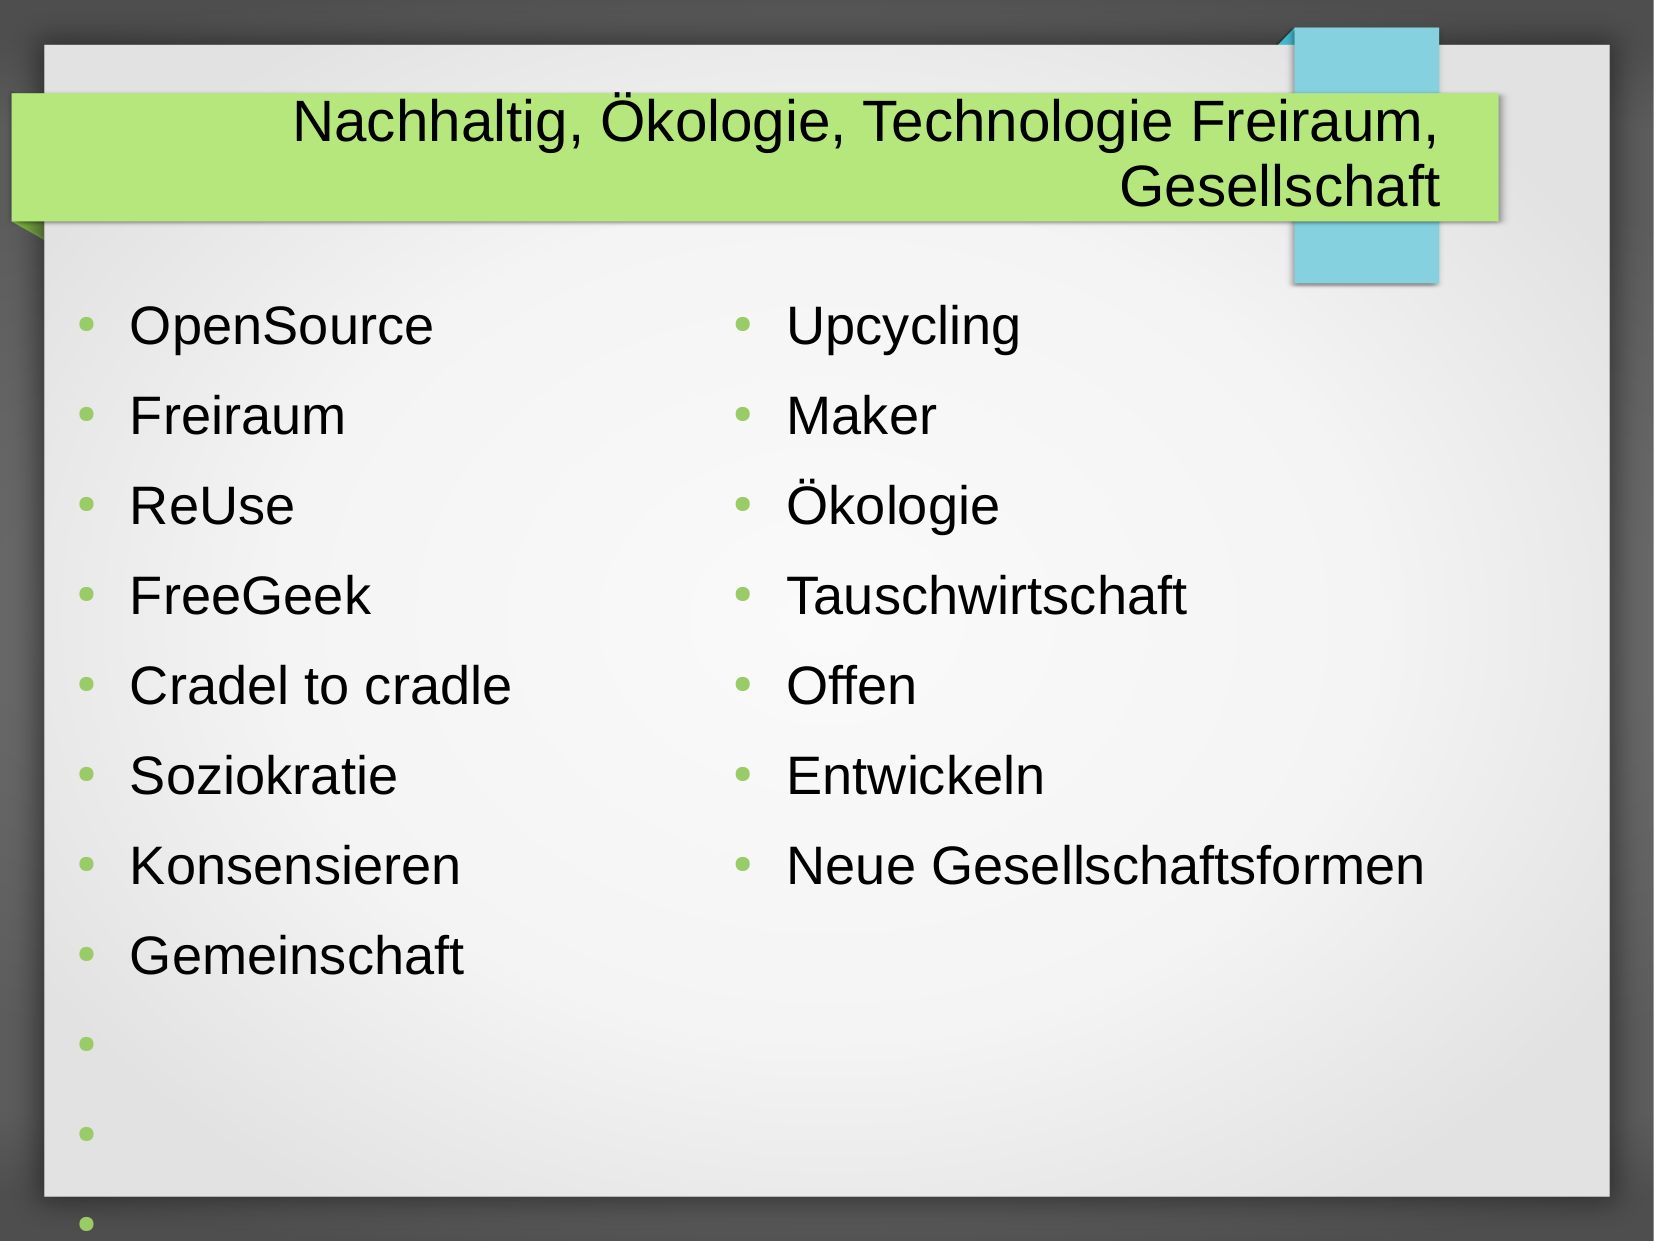

# Nachhaltig, Ökologie, Technologie Freiraum, Gesellschaft
OpenSource
Freiraum
ReUse
FreeGeek
Cradel to cradle
Soziokratie
Konsensieren
Gemeinschaft
Upcycling
Maker
Ökologie
Tauschwirtschaft
Offen
Entwickeln
Neue Gesellschaftsformen